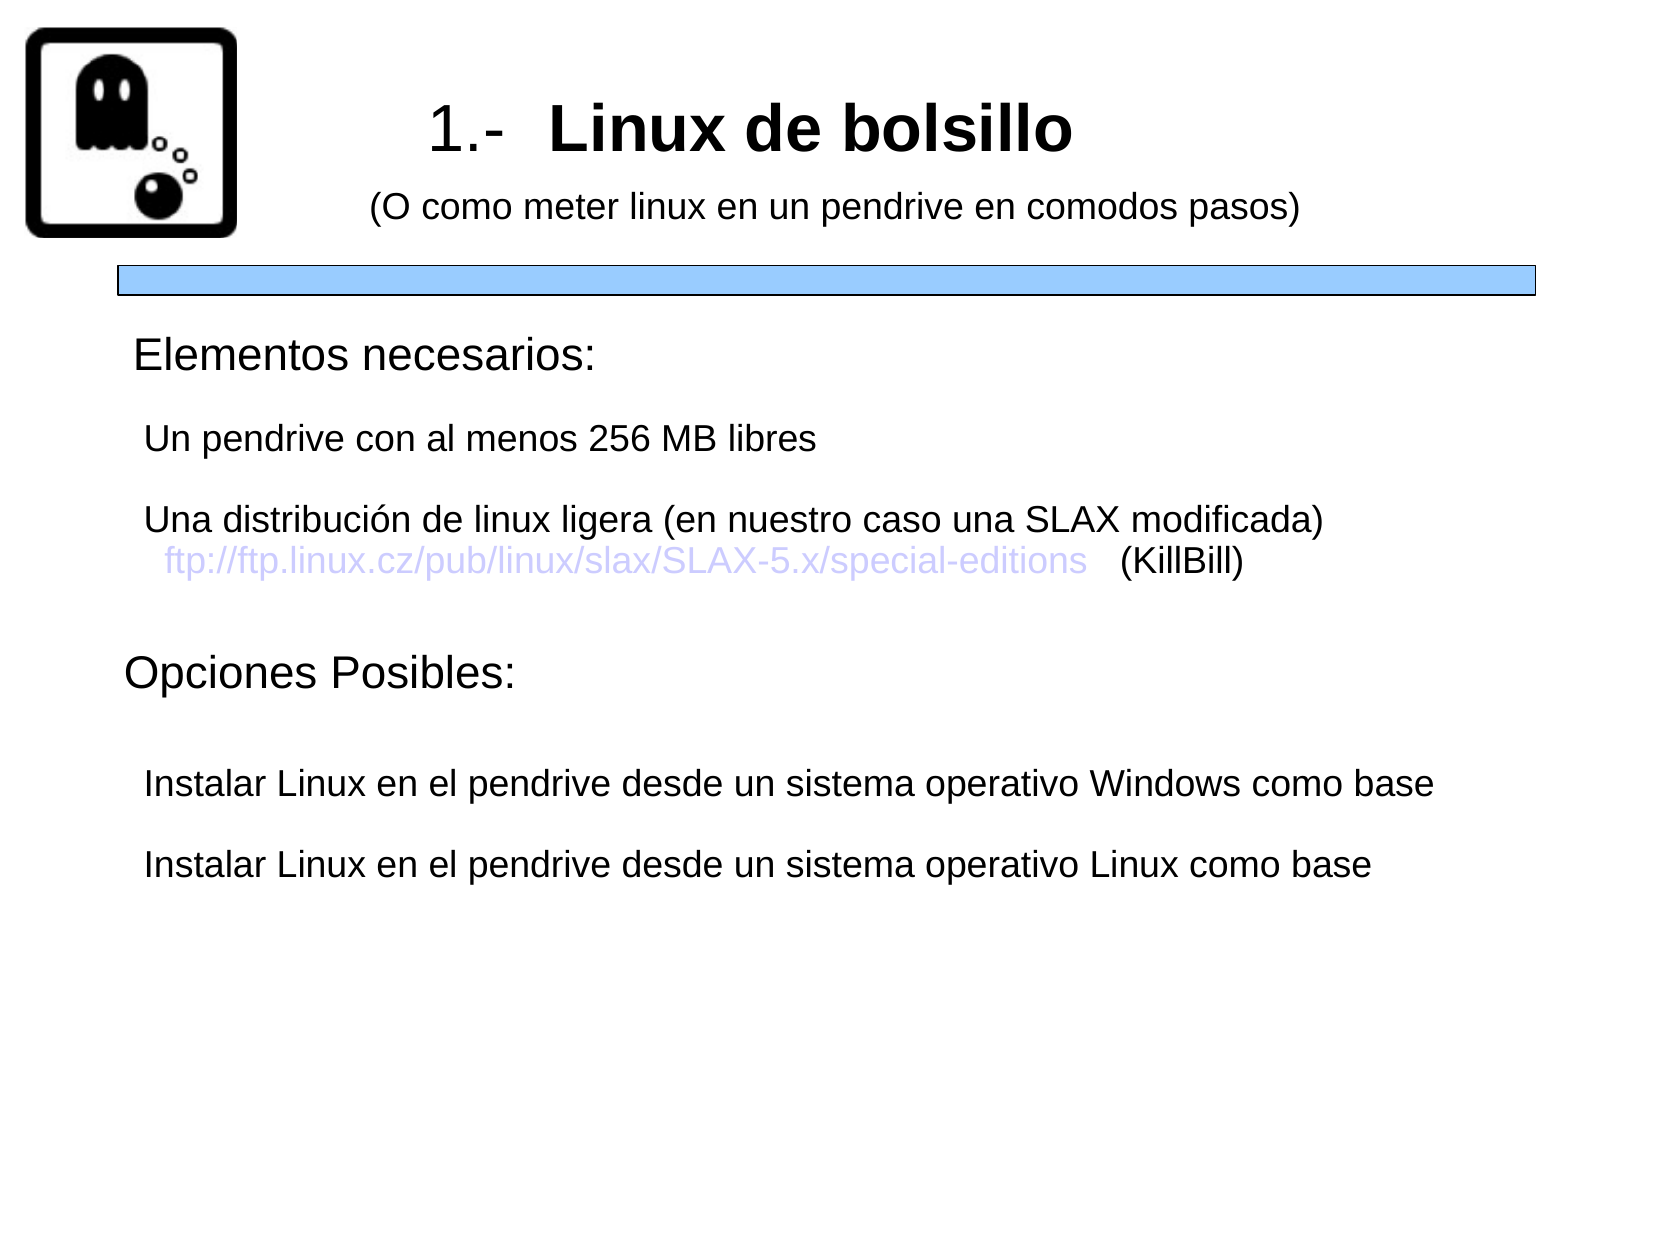

1.-
Linux de bolsillo
(O como meter linux en un pendrive en comodos pasos)‏
Elementos necesarios:
 Un pendrive con al menos 256 MB libres
 Una distribución de linux ligera (en nuestro caso una SLAX modificada)
 ftp://ftp.linux.cz/pub/linux/slax/SLAX-5.x/special-editions (KillBill)‏
Opciones Posibles:
 Instalar Linux en el pendrive desde un sistema operativo Windows como base
 Instalar Linux en el pendrive desde un sistema operativo Linux como base